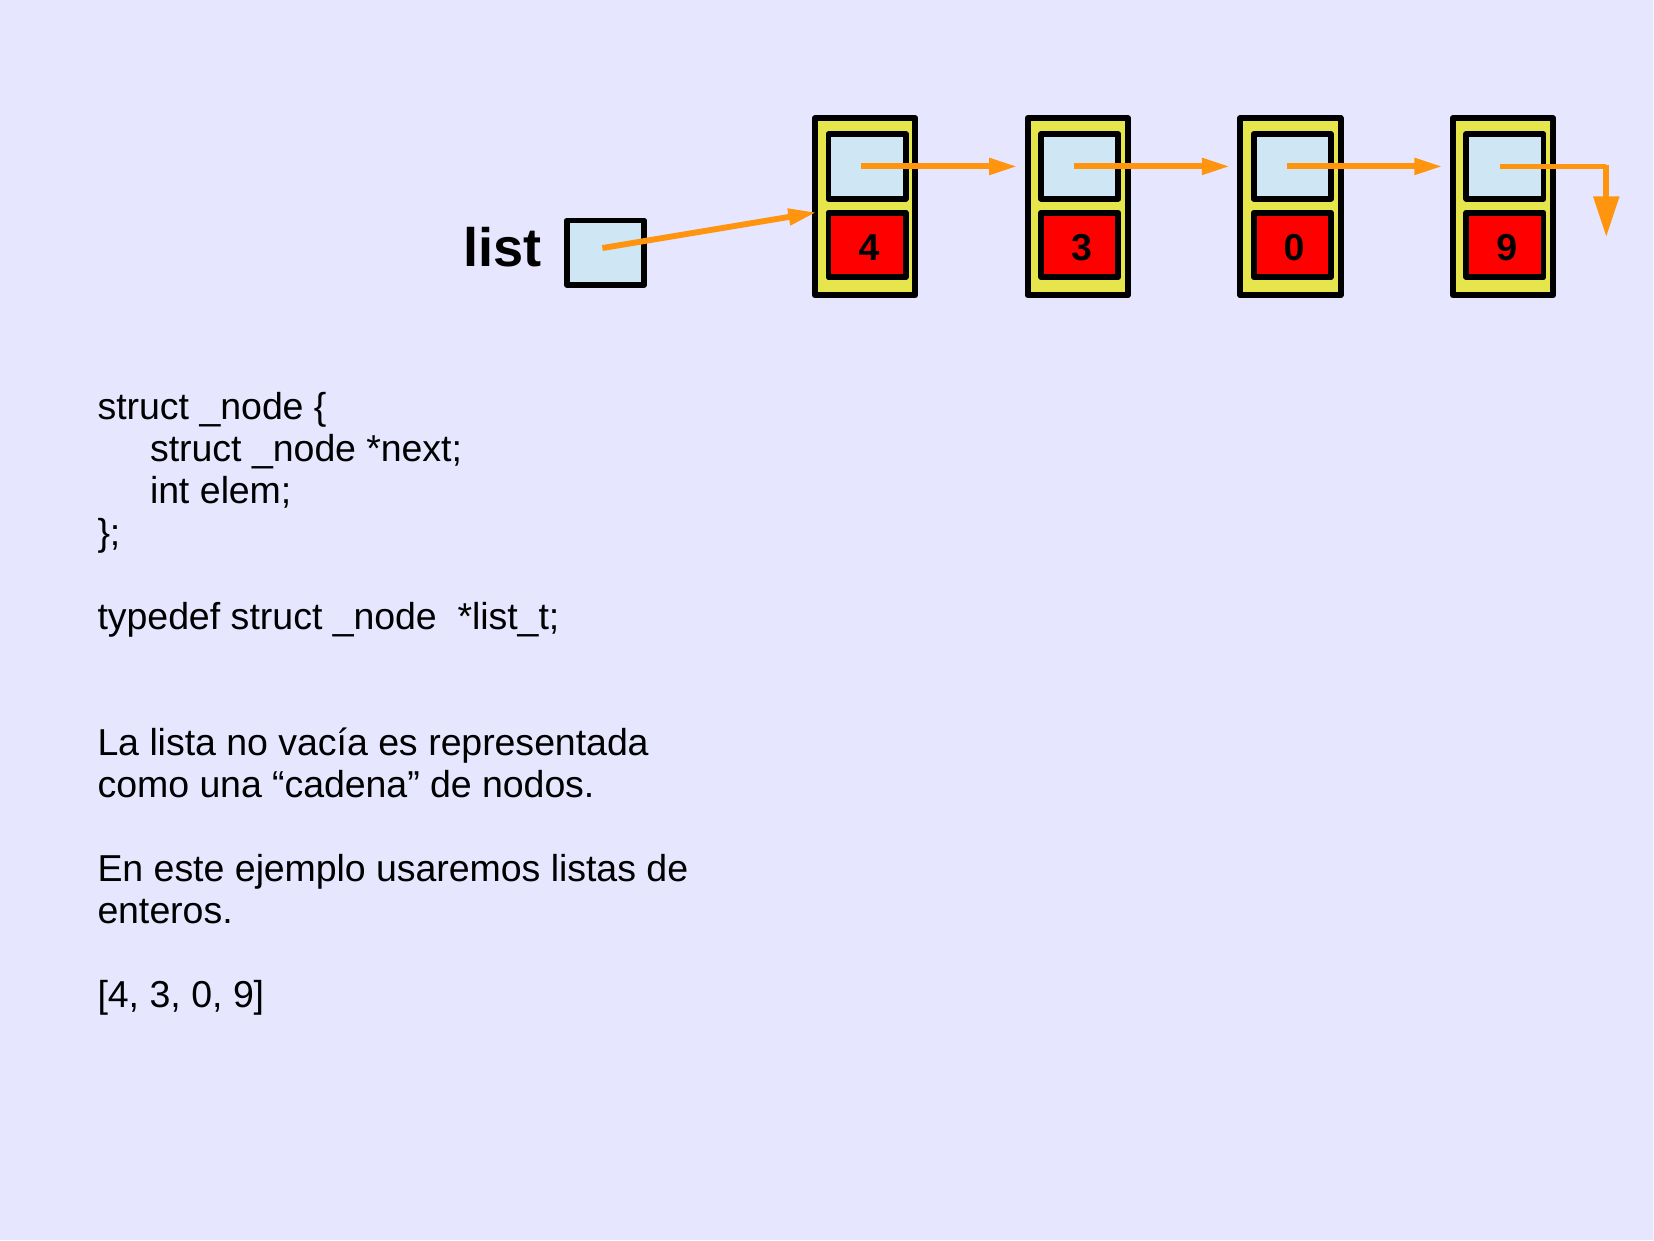

4
3
0
9
3
list
struct _node {
 struct _node *next;
 int elem;
};
typedef struct _node *list_t;
La lista no vacía es representada como una “cadena” de nodos.
En este ejemplo usaremos listas de enteros.
[4, 3, 0, 9]
3